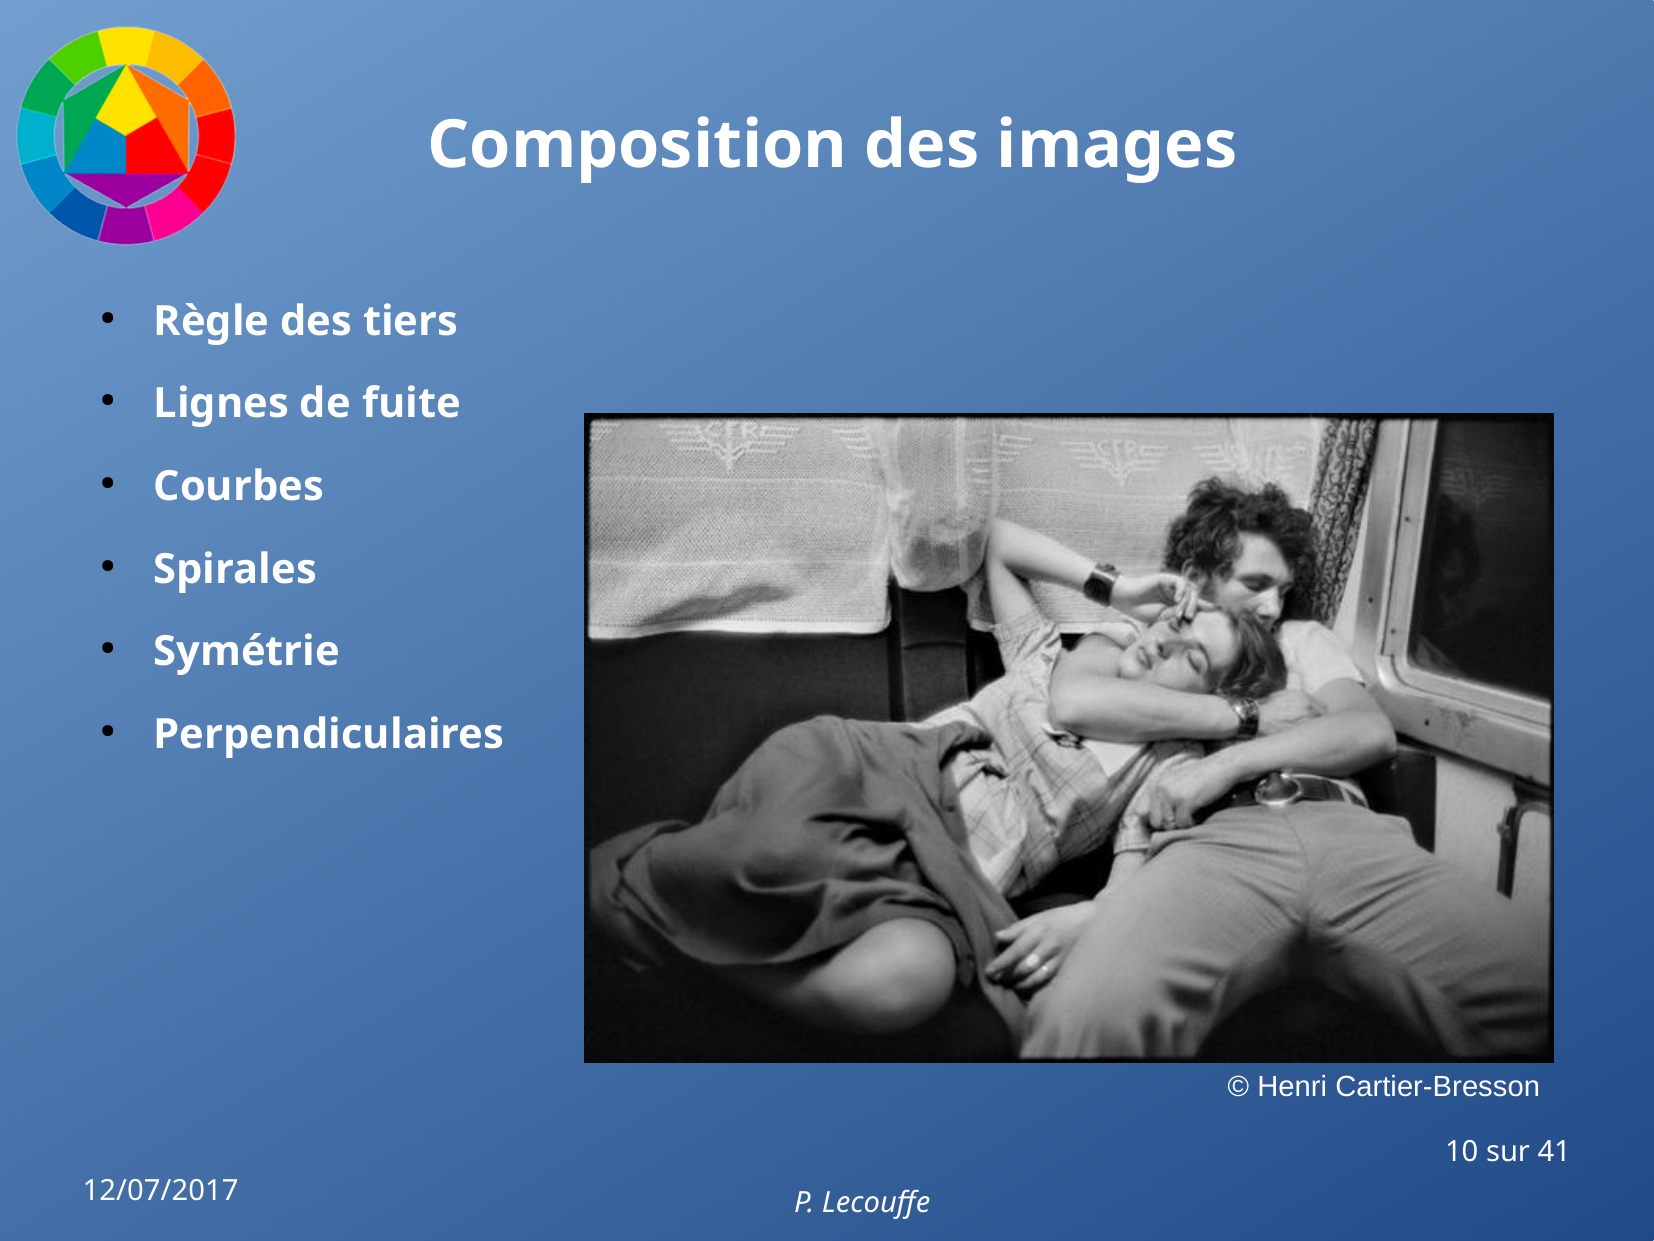

# Composition des images
Règle des tiers
Lignes de fuite
Courbes
Spirales
Symétrie
Perpendiculaires
 © Henri Cartier-Bresson
Bonjour
10